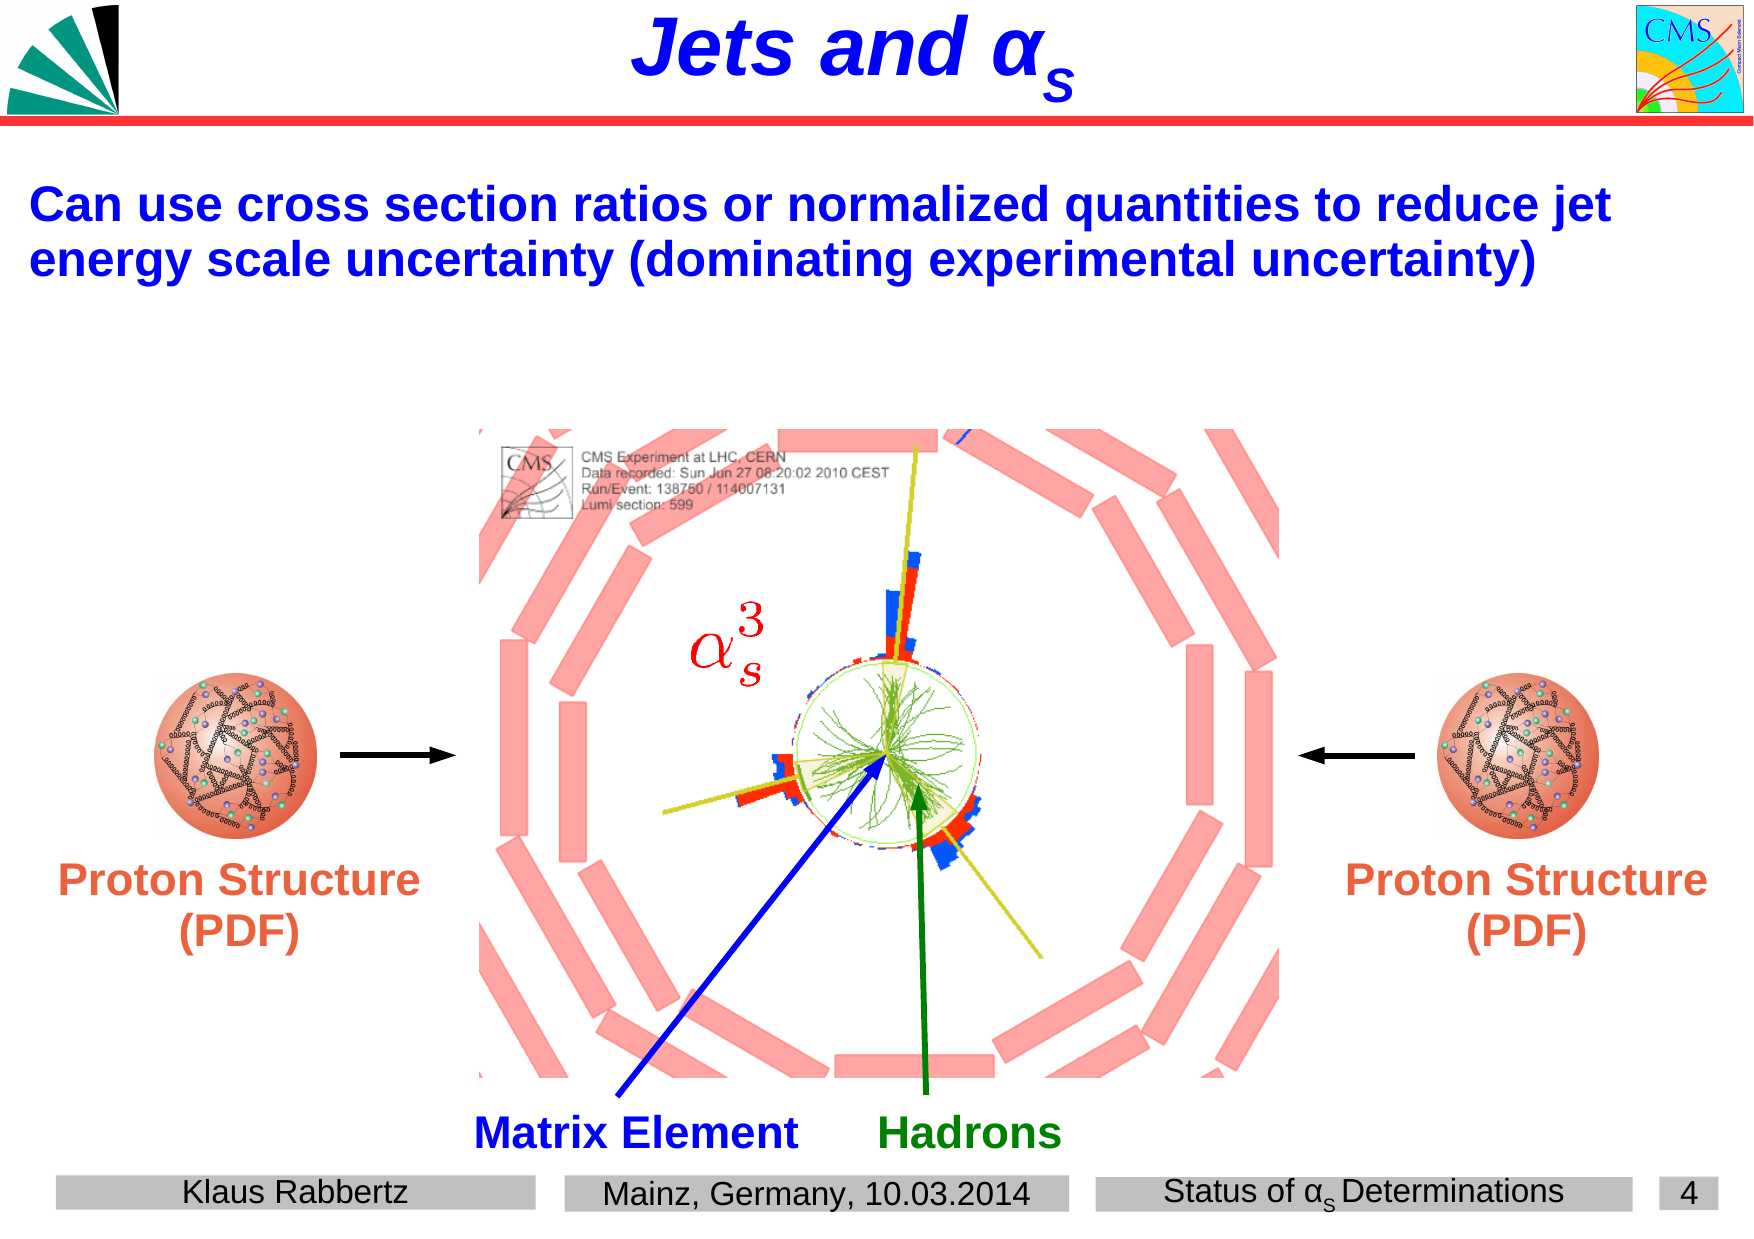

# Jets and αS
Can use cross section ratios or normalized quantities to reduce jet energy scale uncertainty (dominating experimental uncertainty)
Proton Structure
(PDF)
Proton Structure
(PDF)
Matrix Element
Hadrons